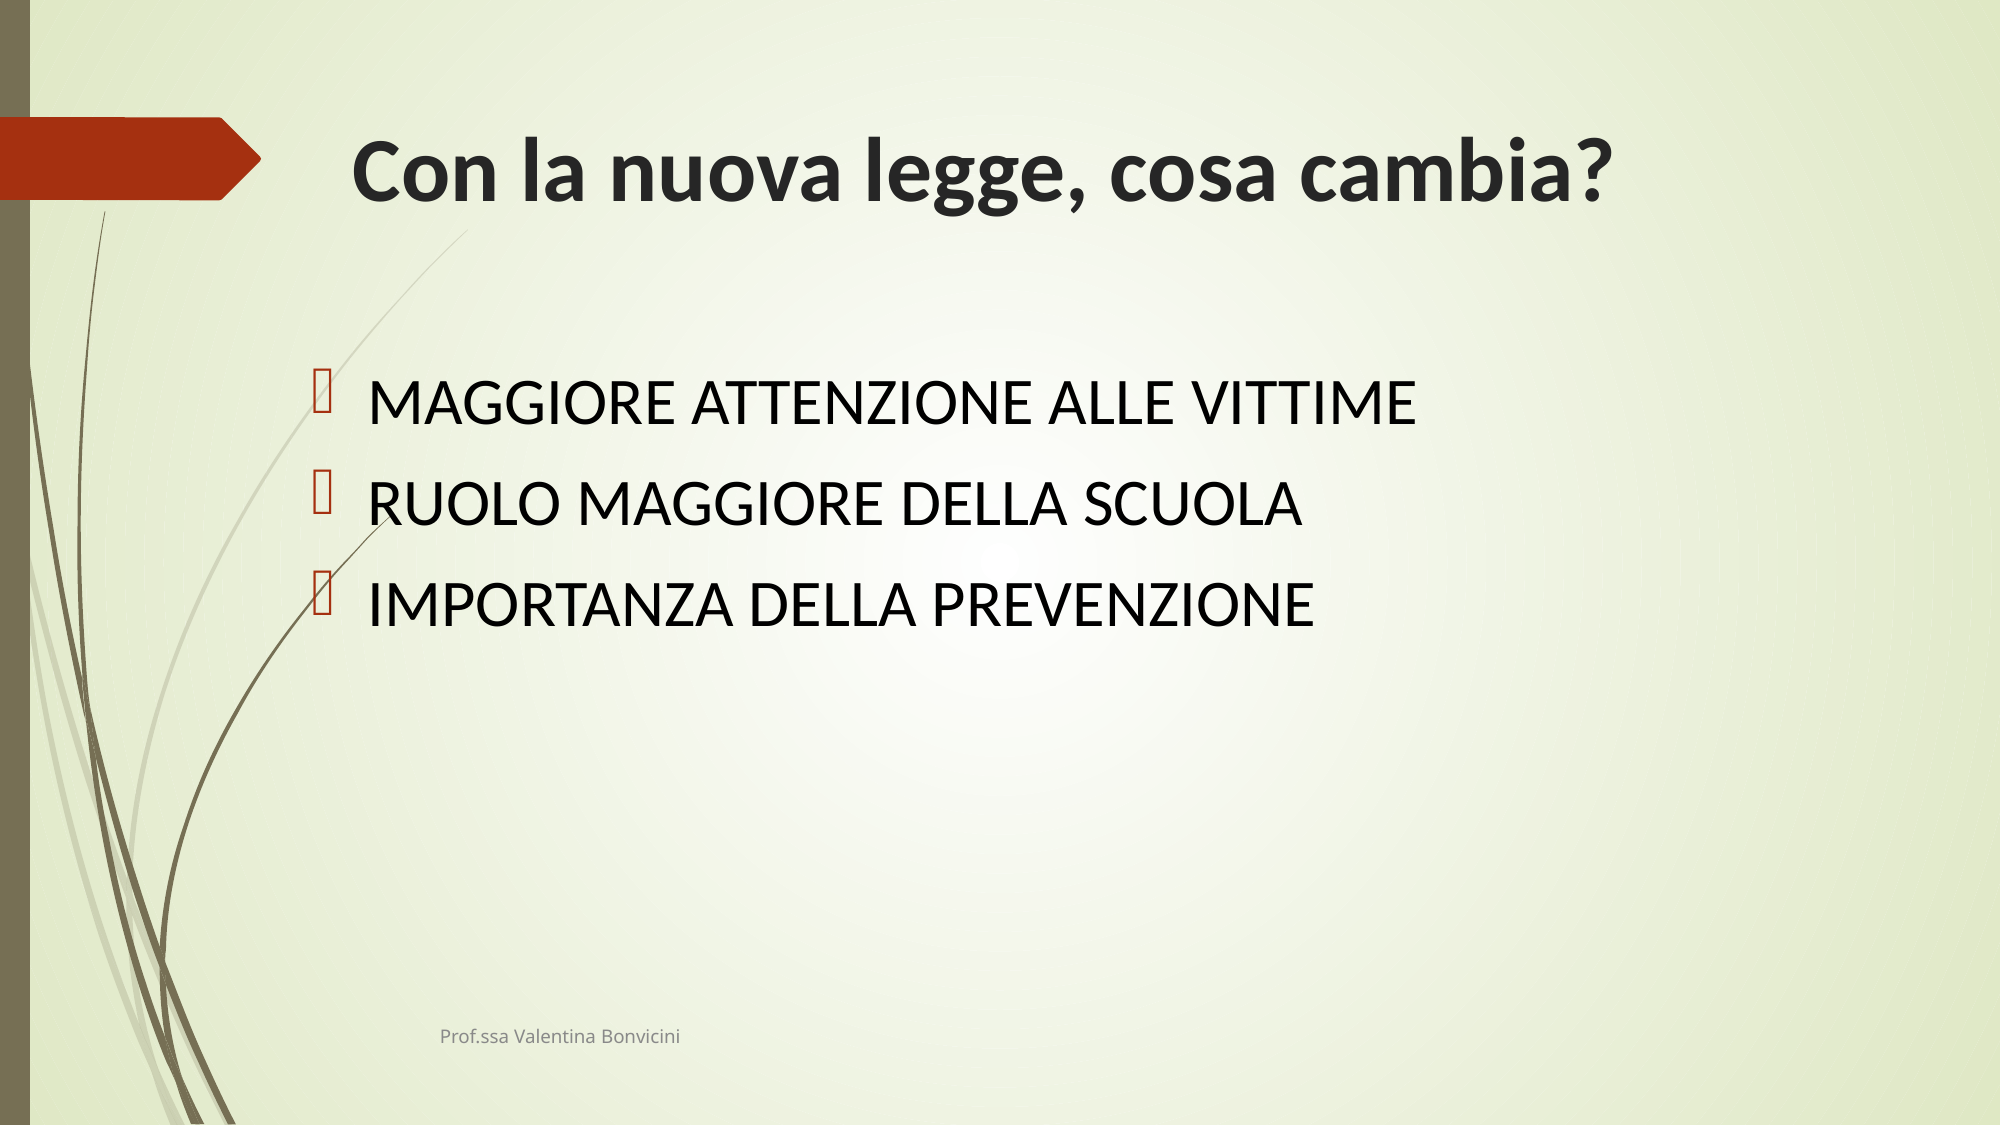

# Con la nuova legge, cosa cambia?
MAGGIORE ATTENZIONE ALLE VITTIME
RUOLO MAGGIORE DELLA SCUOLA
IMPORTANZA DELLA PREVENZIONE
Prof.ssa Valentina Bonvicini